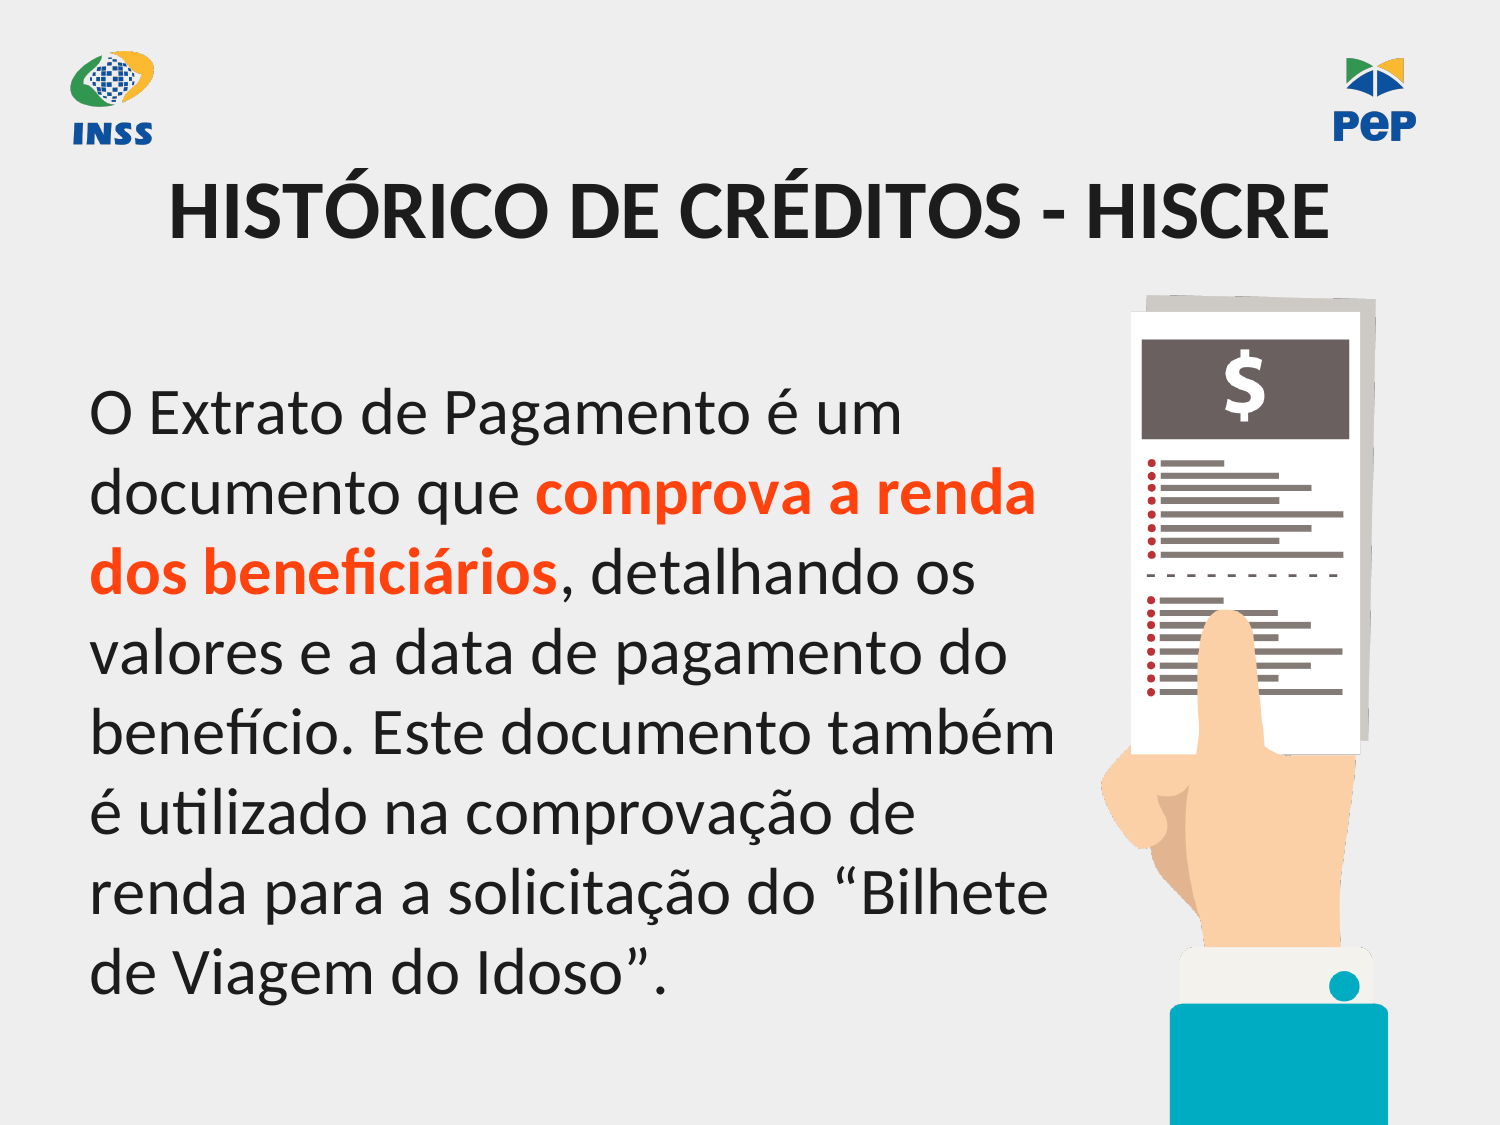

#
HISTÓRICO DE CRÉDITOS - HISCRE
O Extrato de Pagamento é um documento que comprova a renda dos beneficiários, detalhando os valores e a data de pagamento do benefício. Este documento também é utilizado na comprovação de renda para a solicitação do “Bilhete de Viagem do Idoso”.